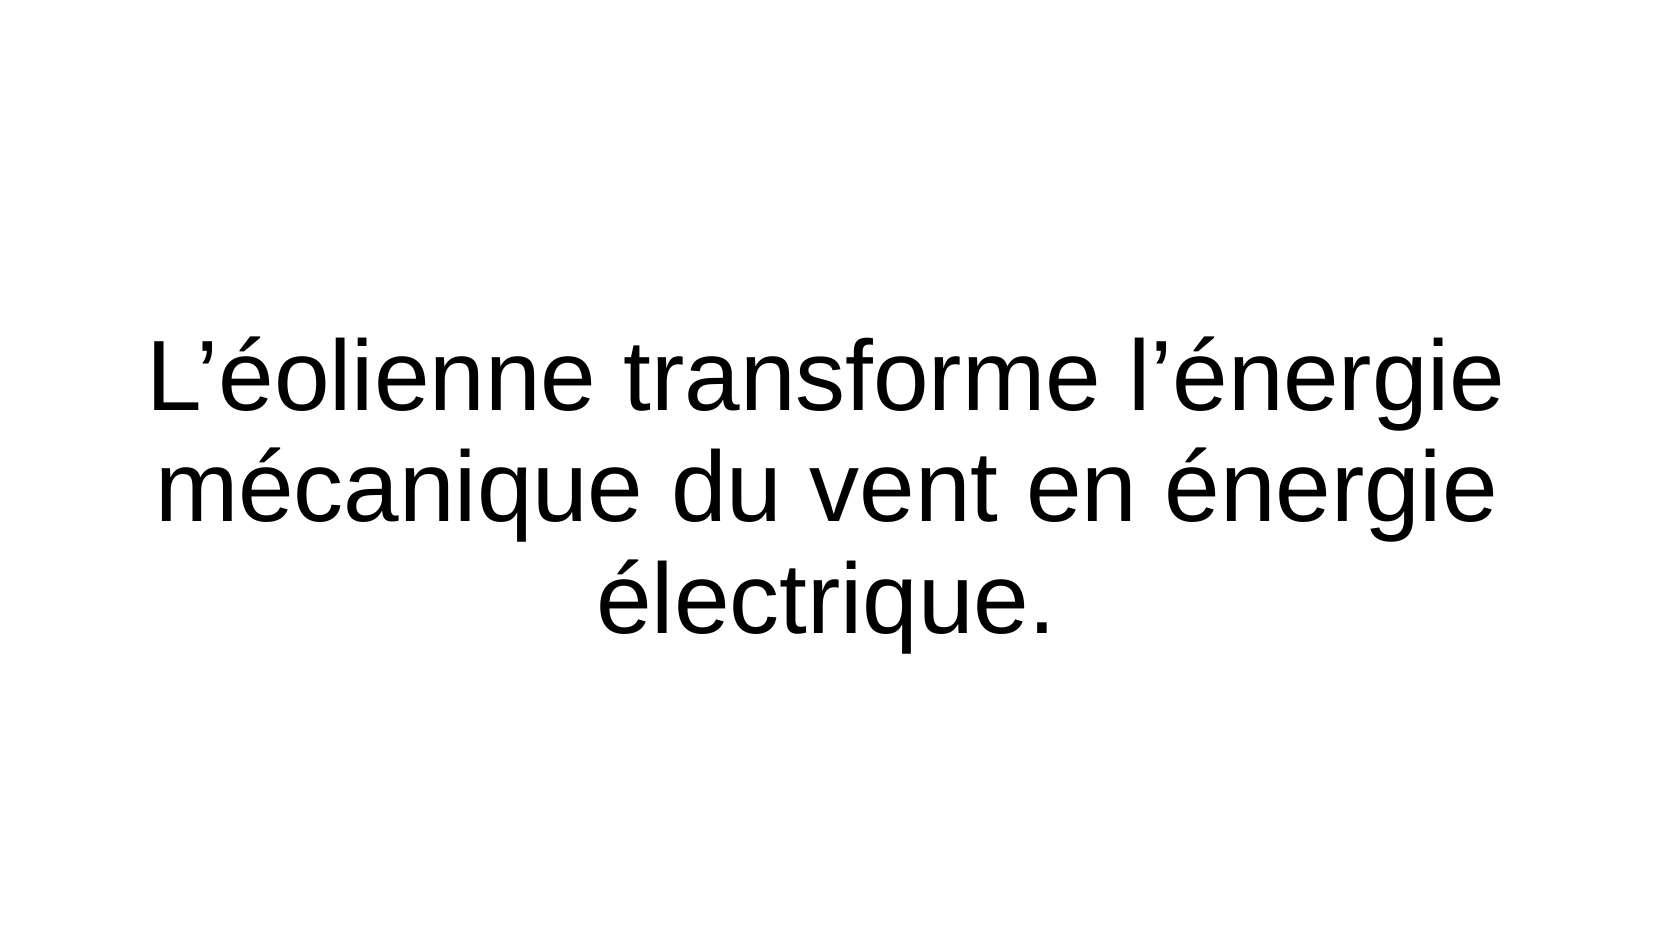

# L’éolienne transforme l’énergie mécanique du vent en énergie électrique.